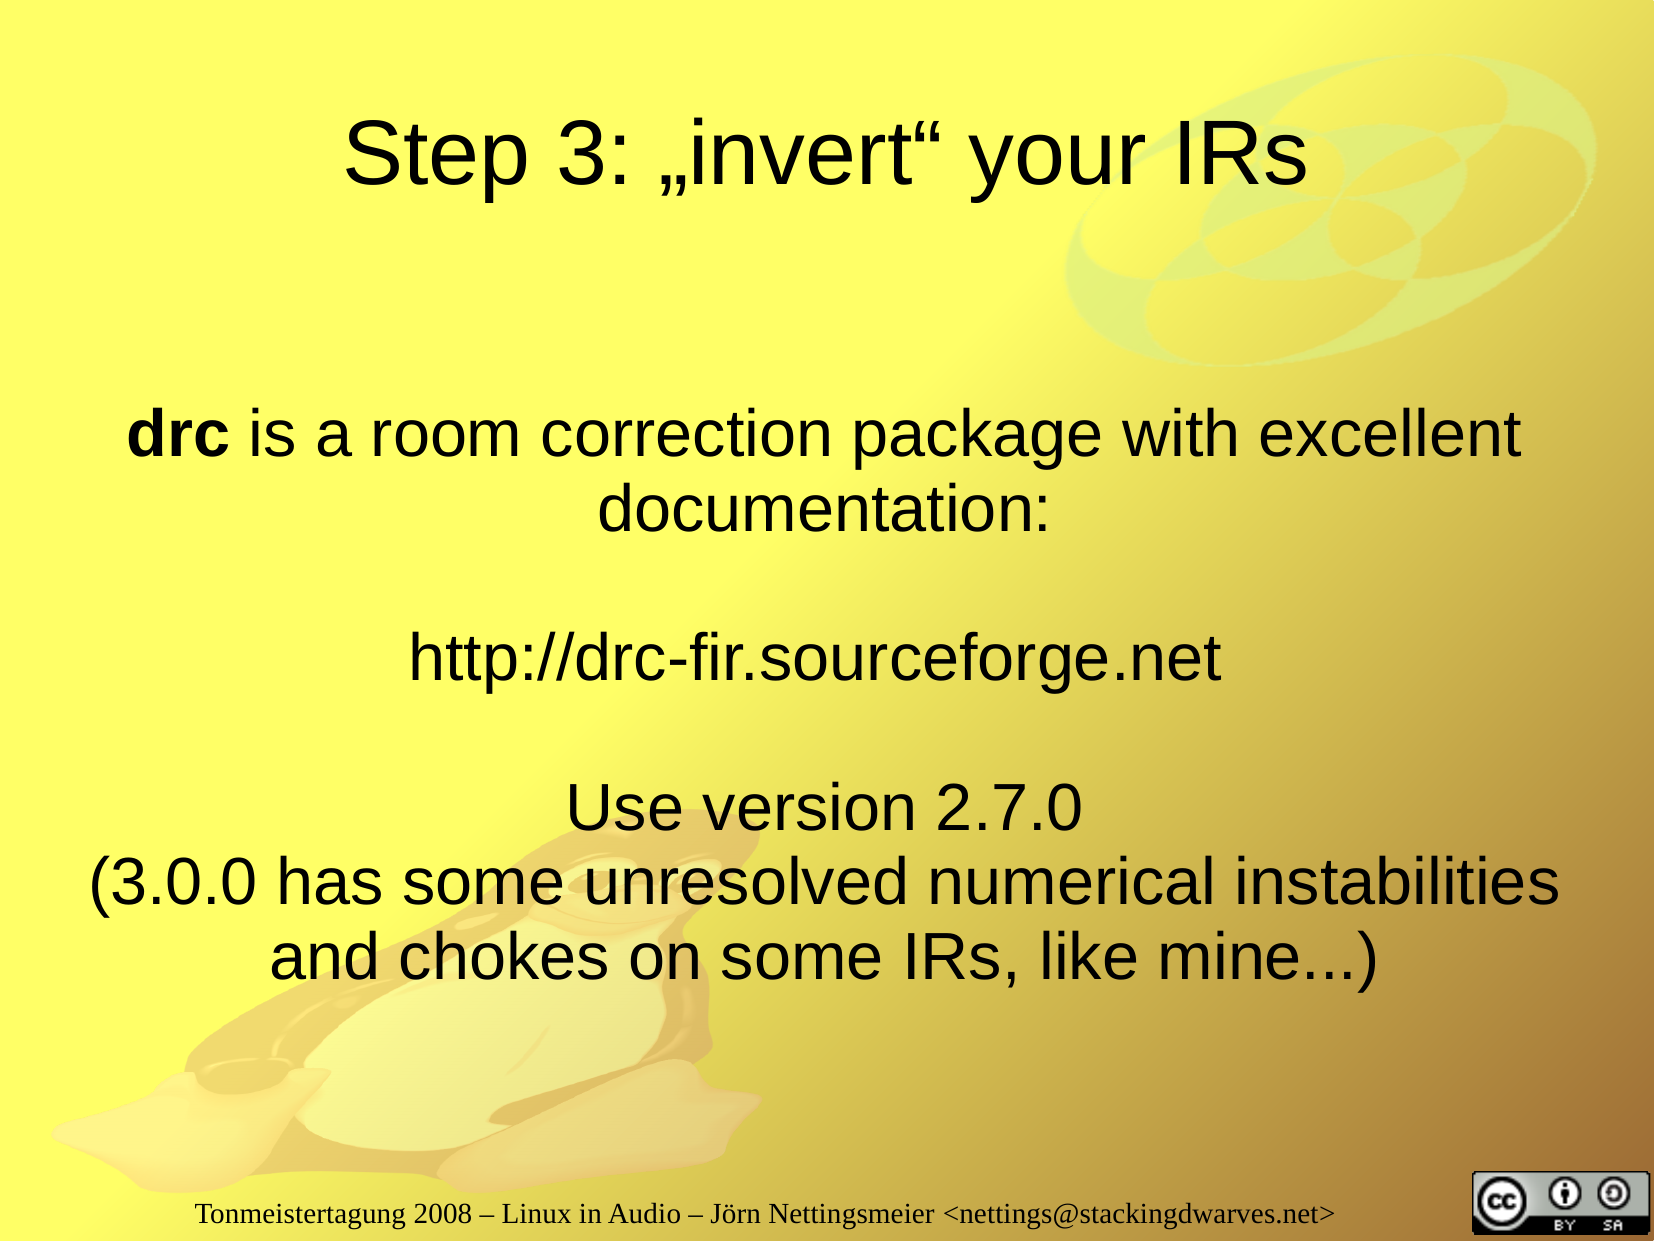

Step 3: „invert“ your IRs
# drc is a room correction package with excellent documentation:
http://drc-fir.sourceforge.net
Use version 2.7.0
(3.0.0 has some unresolved numerical instabilities and chokes on some IRs, like mine...)